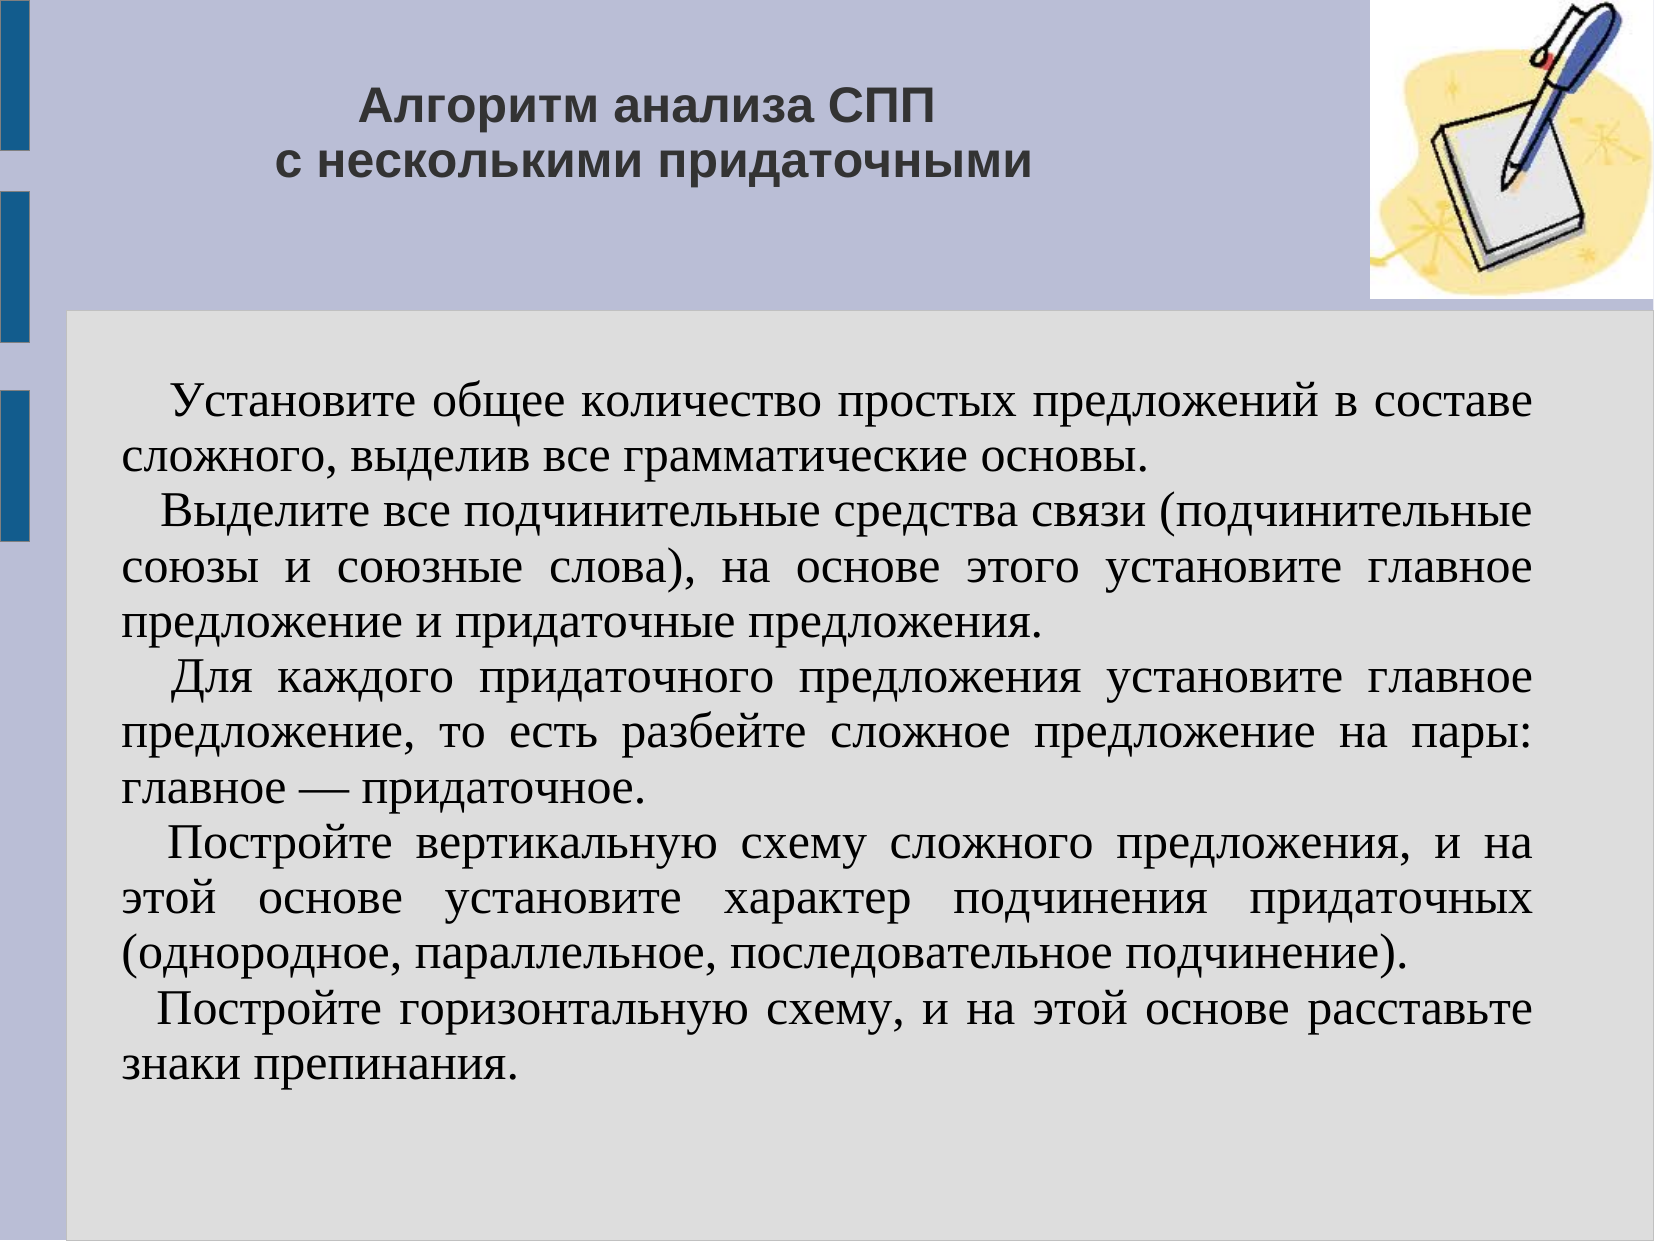

# Алгоритм анализа СПП с несколькими придаточными
 Установите общее количество простых предложений в составе сложного, выделив все грамматические основы.
 Выделите все подчинительные средства связи (подчинительные союзы и союзные слова), на основе этого установите главное предложение и придаточные предложения.
 Для каждого придаточного предложения установите главное предложение, то есть разбейте сложное предложение на пары: главное — придаточное.
 Постройте вертикальную схему сложного предложения, и на этой основе установите характер подчинения придаточных (однородное, параллельное, последовательное подчинение).
 Постройте горизонтальную схему, и на этой основе расставьте знаки препинания.